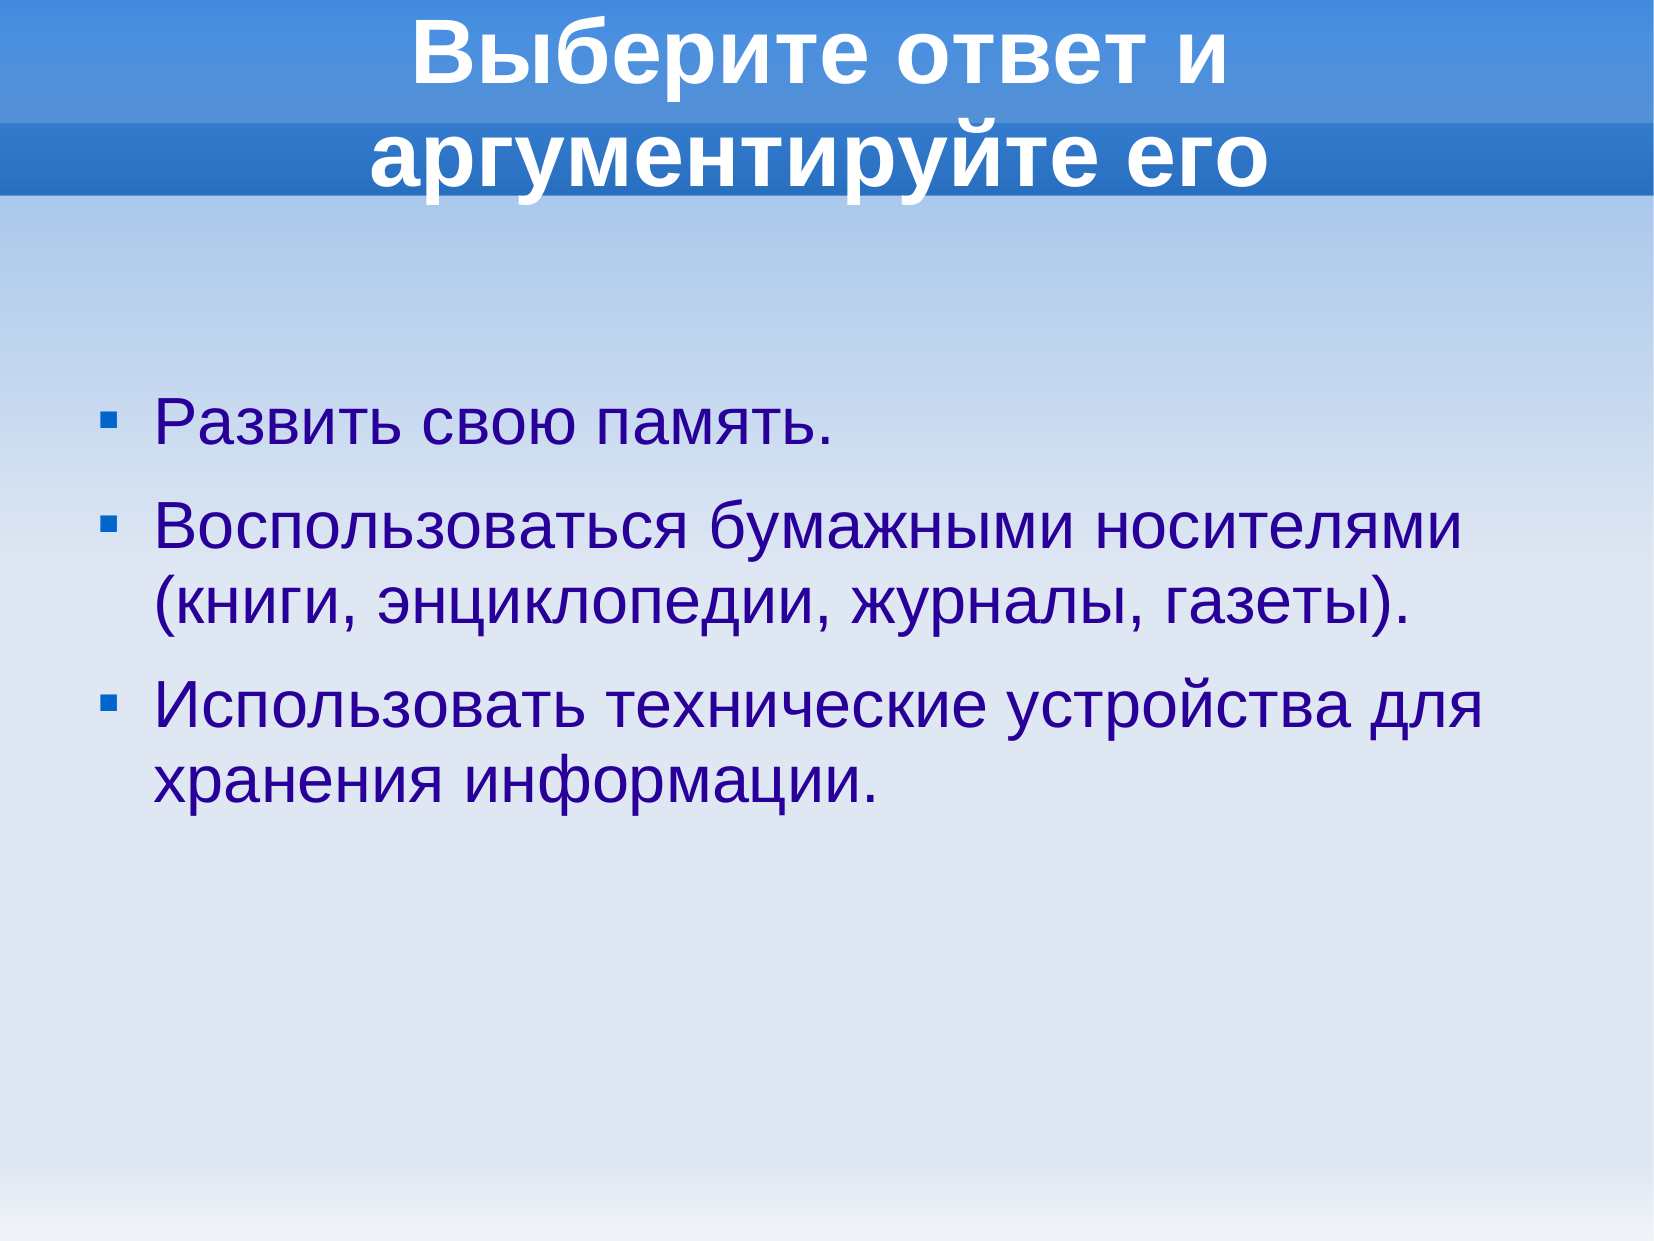

# Выберите ответ и аргументируйте его
Развить свою память.
Воспользоваться бумажными носителями (книги, энциклопедии, журналы, газеты).
Использовать технические устройства для хранения информации.